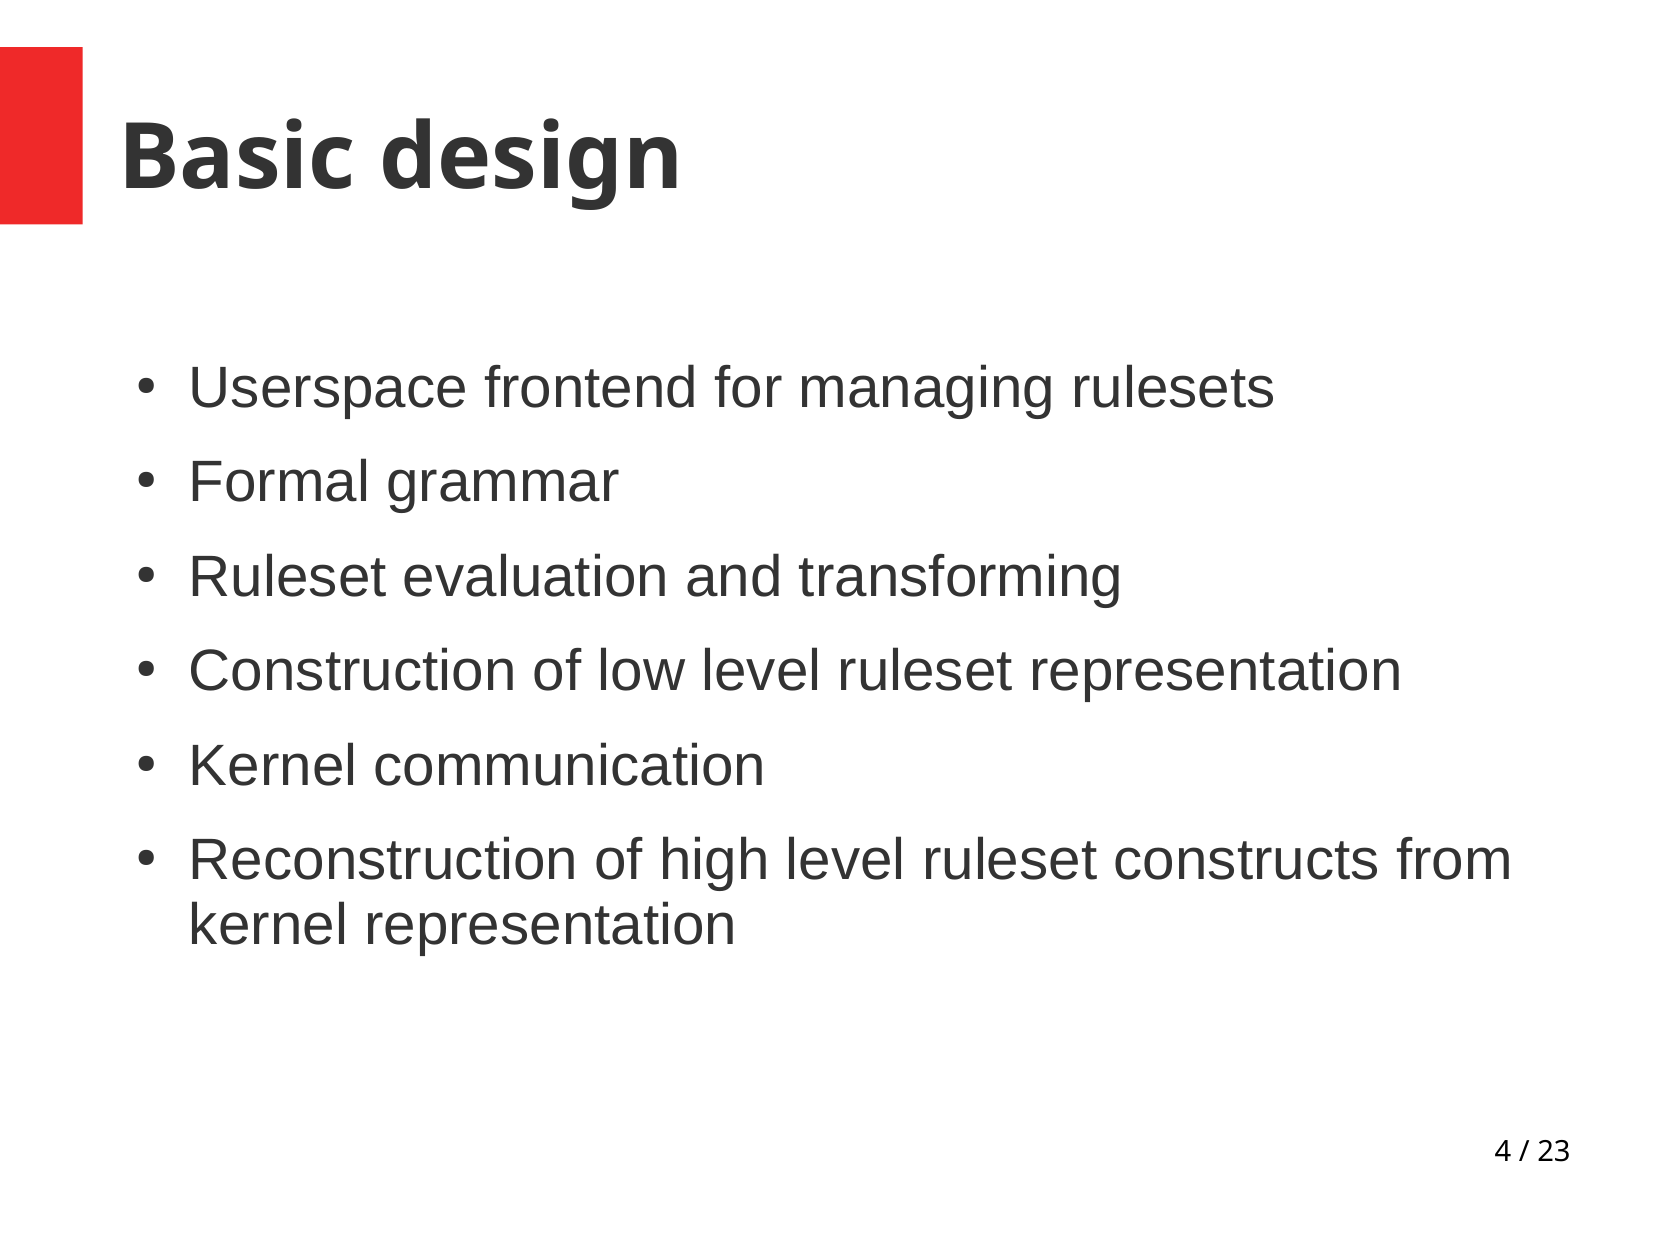

# Basic design
Userspace frontend for managing rulesets
Formal grammar
Ruleset evaluation and transforming
Construction of low level ruleset representation
Kernel communication
Reconstruction of high level ruleset constructs from kernel representation
4